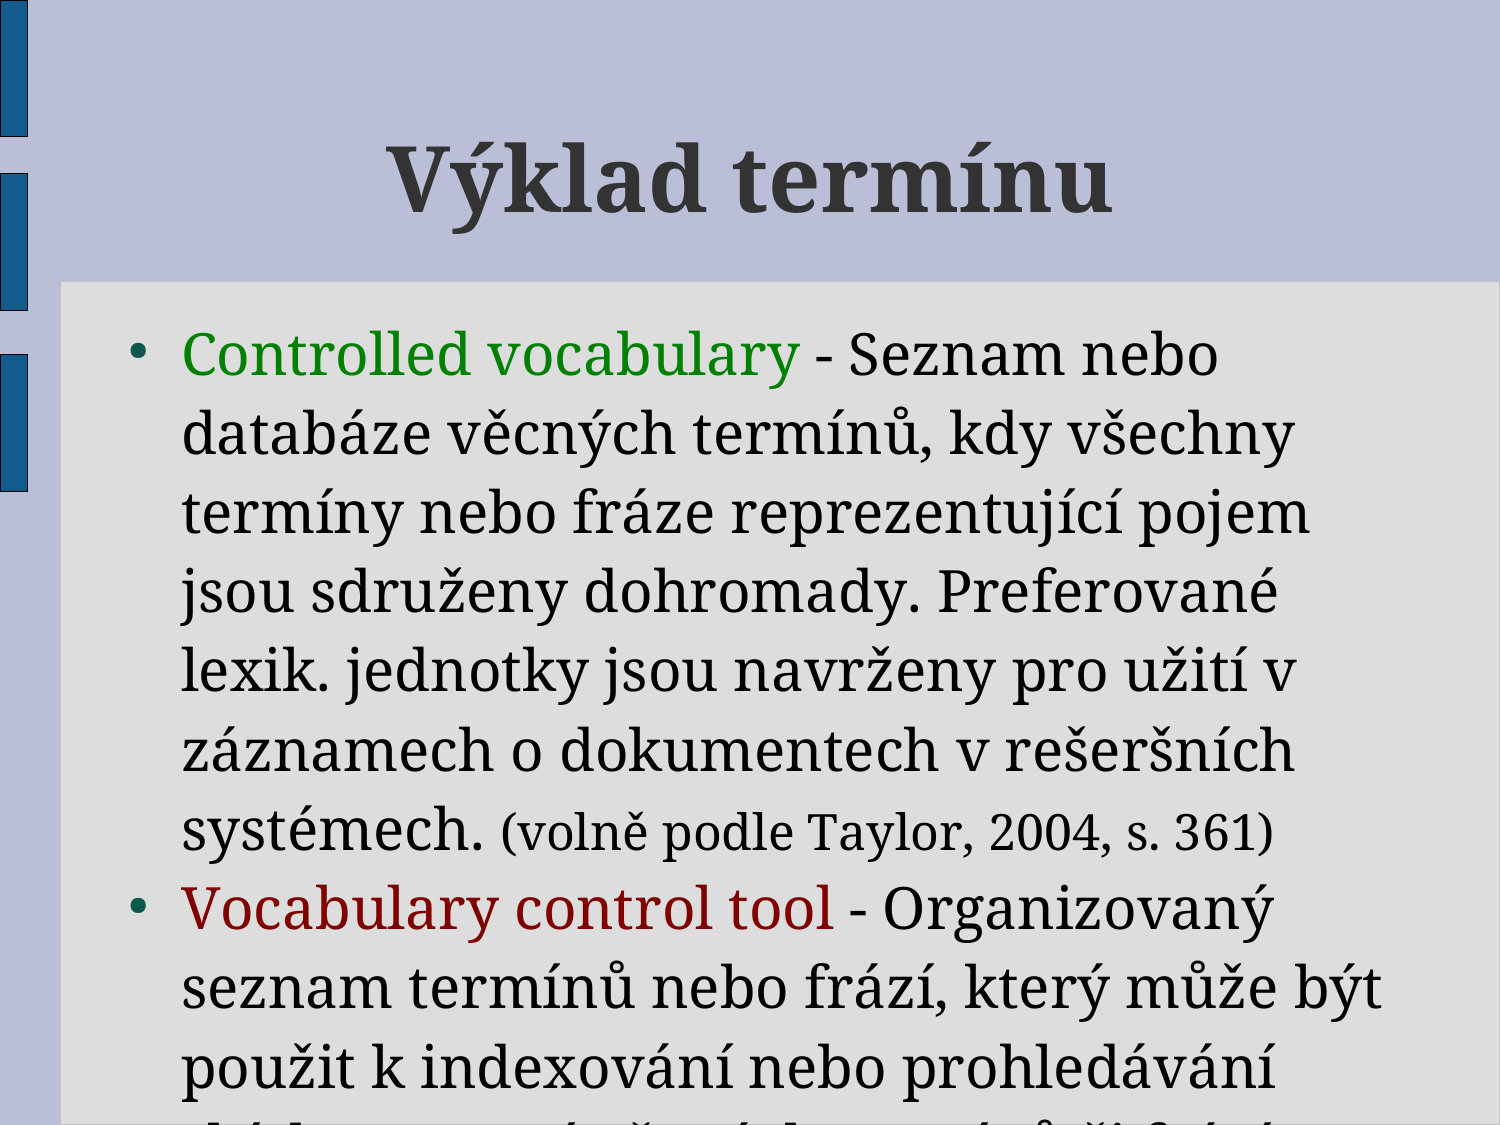

# Výklad termínu
Controlled vocabulary - Seznam nebo databáze věcných termínů, kdy všechny termíny nebo fráze reprezentující pojem jsou sdruženy dohromady. Preferované lexik. jednotky jsou navrženy pro užití v záznamech o dokumentech v rešeršních systémech. (volně podle Taylor, 2004, s. 361)
Vocabulary control tool - Organizovaný seznam termínů nebo frází, který může být použit k indexování nebo prohledávání sbírky pomocí věcných termínů či frází. (Chowdhury, 2007, s. XVIII)